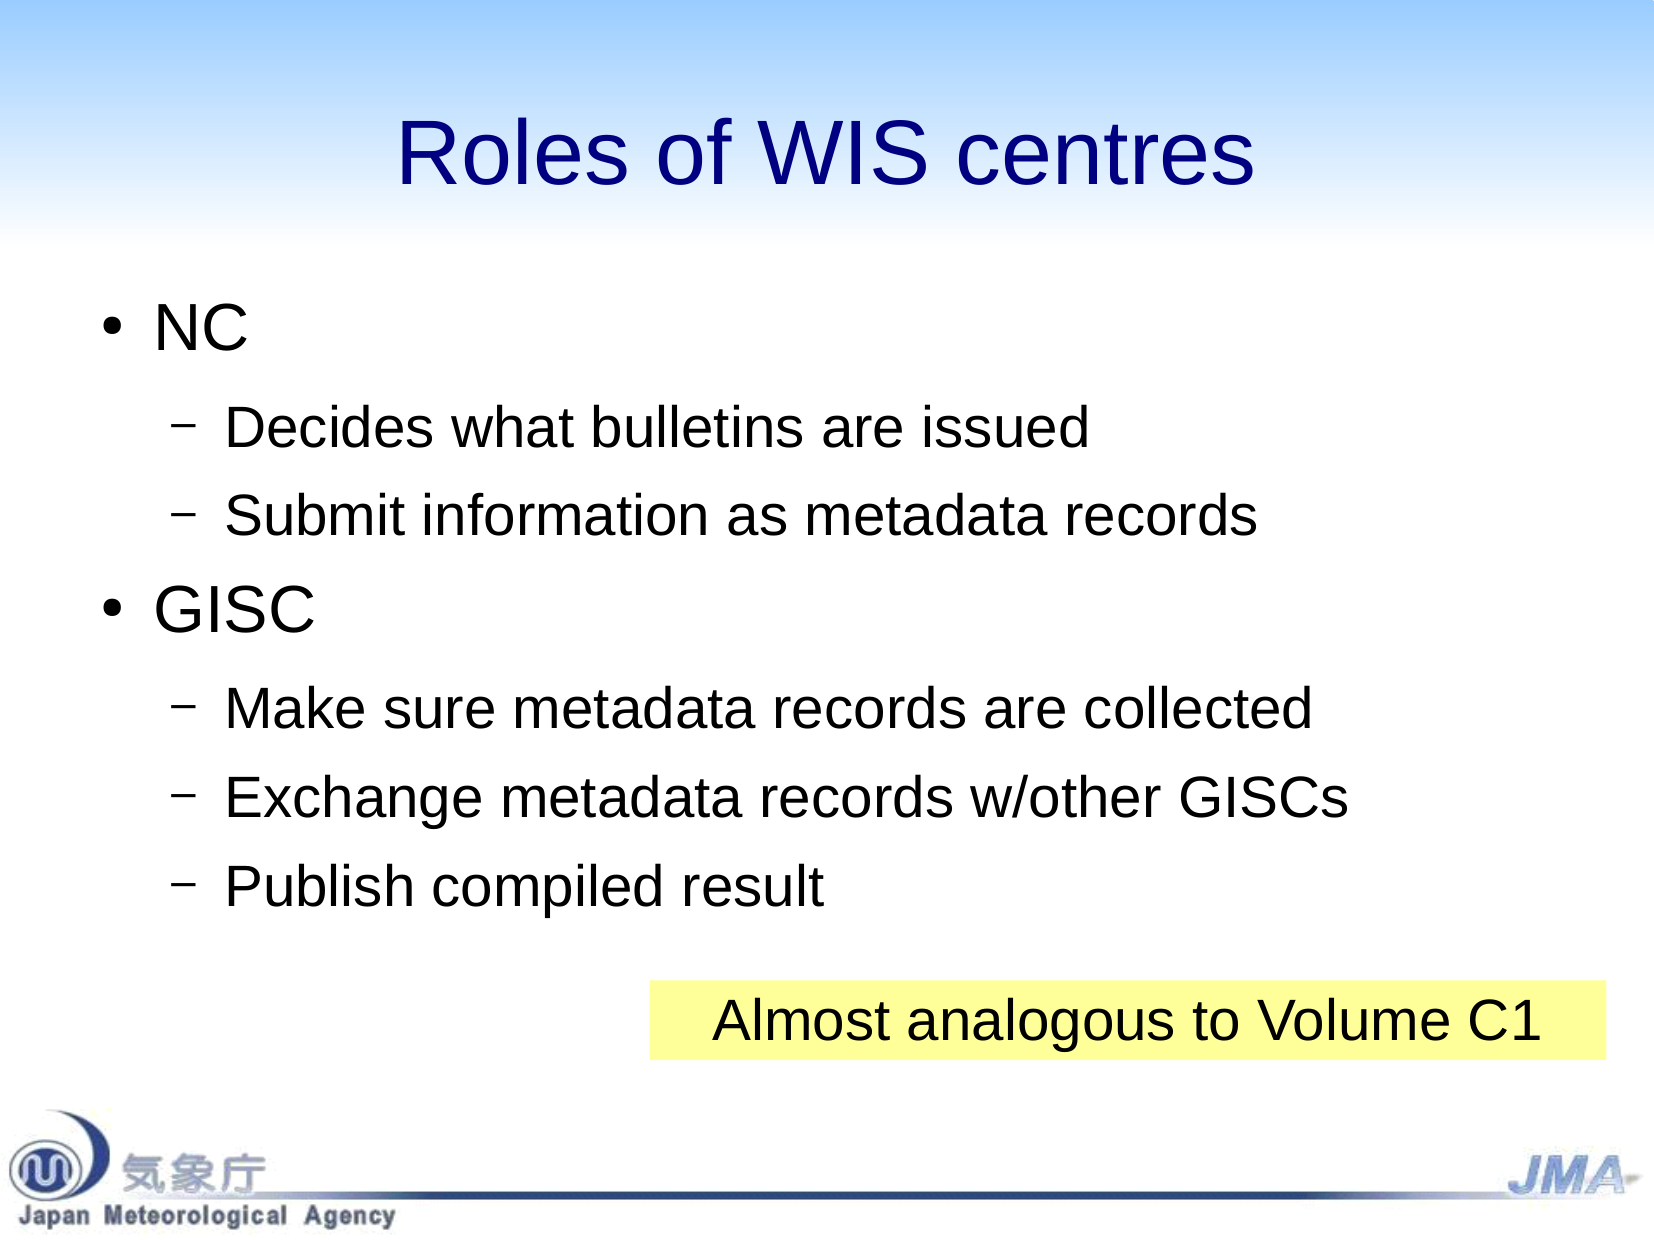

# Roles of WIS centres
NC
Decides what bulletins are issued
Submit information as metadata records
GISC
Make sure metadata records are collected
Exchange metadata records w/other GISCs
Publish compiled result
Almost analogous to Volume C1